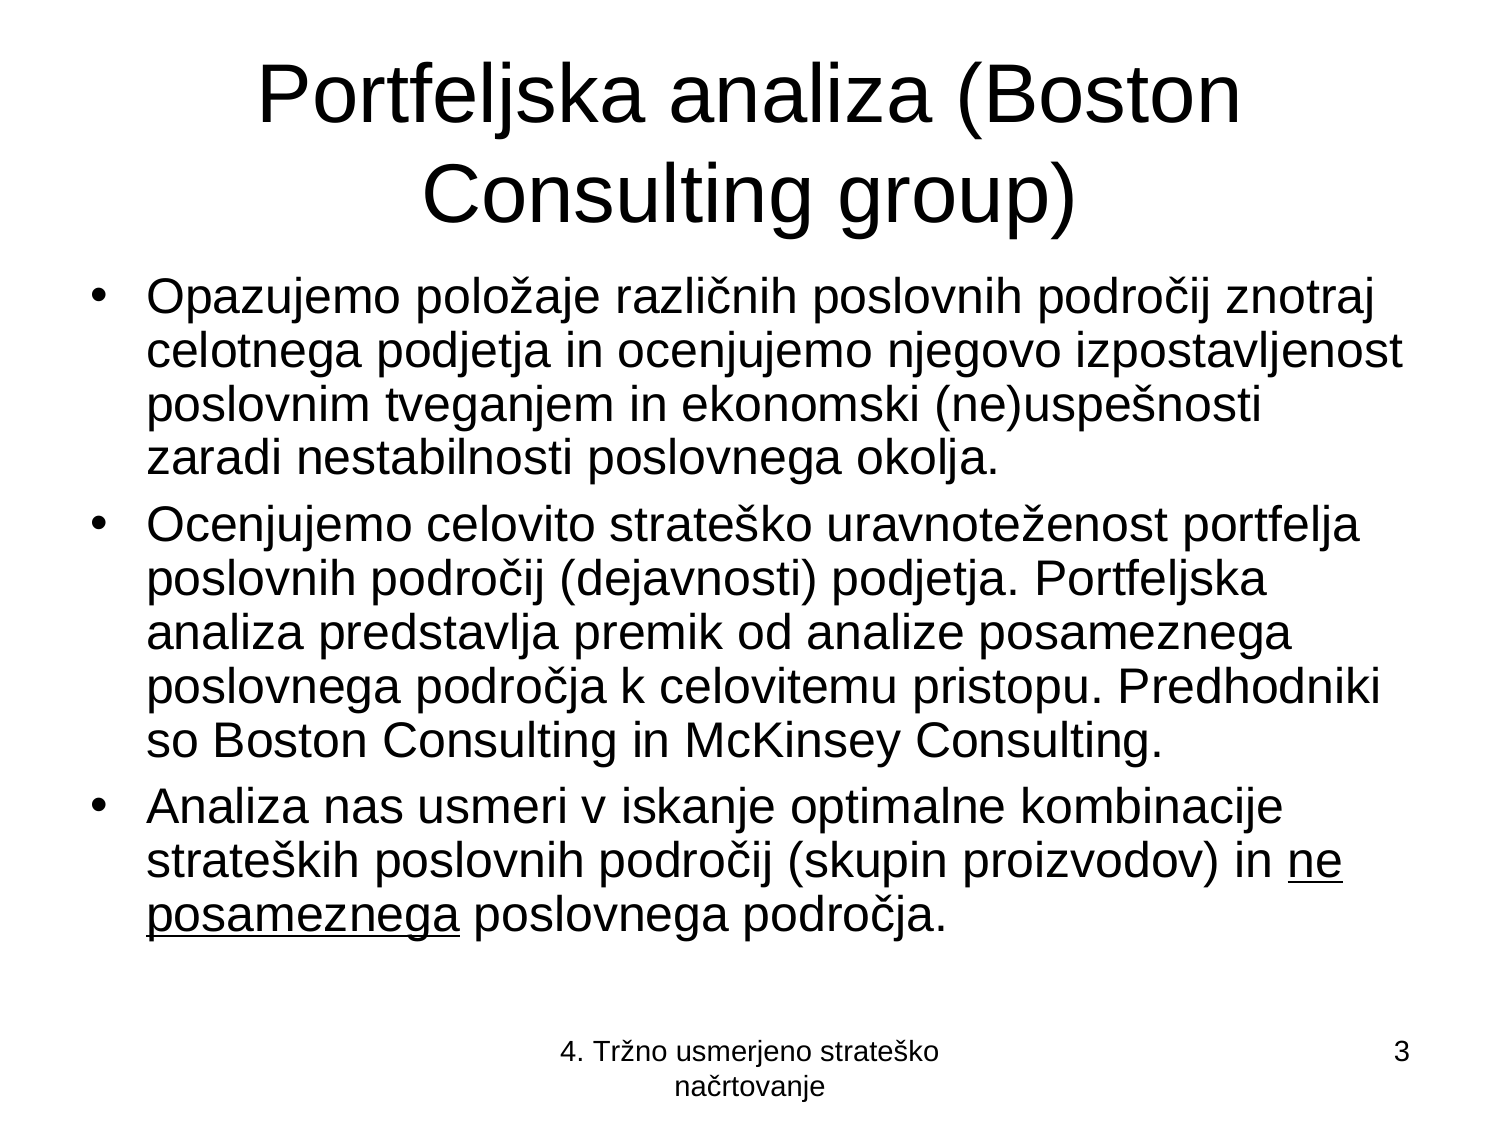

# Portfeljska analiza (Boston Consulting group)
Opazujemo položaje različnih poslovnih področij znotraj celotnega podjetja in ocenjujemo njegovo izpostavljenost poslovnim tveganjem in ekonomski (ne)uspešnosti zaradi nestabilnosti poslovnega okolja.
Ocenjujemo celovito strateško uravnoteženost portfelja poslovnih področij (dejavnosti) podjetja. Portfeljska analiza predstavlja premik od analize posameznega poslovnega področja k celovitemu pristopu. Predhodniki so Boston Consulting in McKinsey Consulting.
Analiza nas usmeri v iskanje optimalne kombinacije strateških poslovnih področij (skupin proizvodov) in ne posameznega poslovnega področja.
4. Tržno usmerjeno strateško načrtovanje